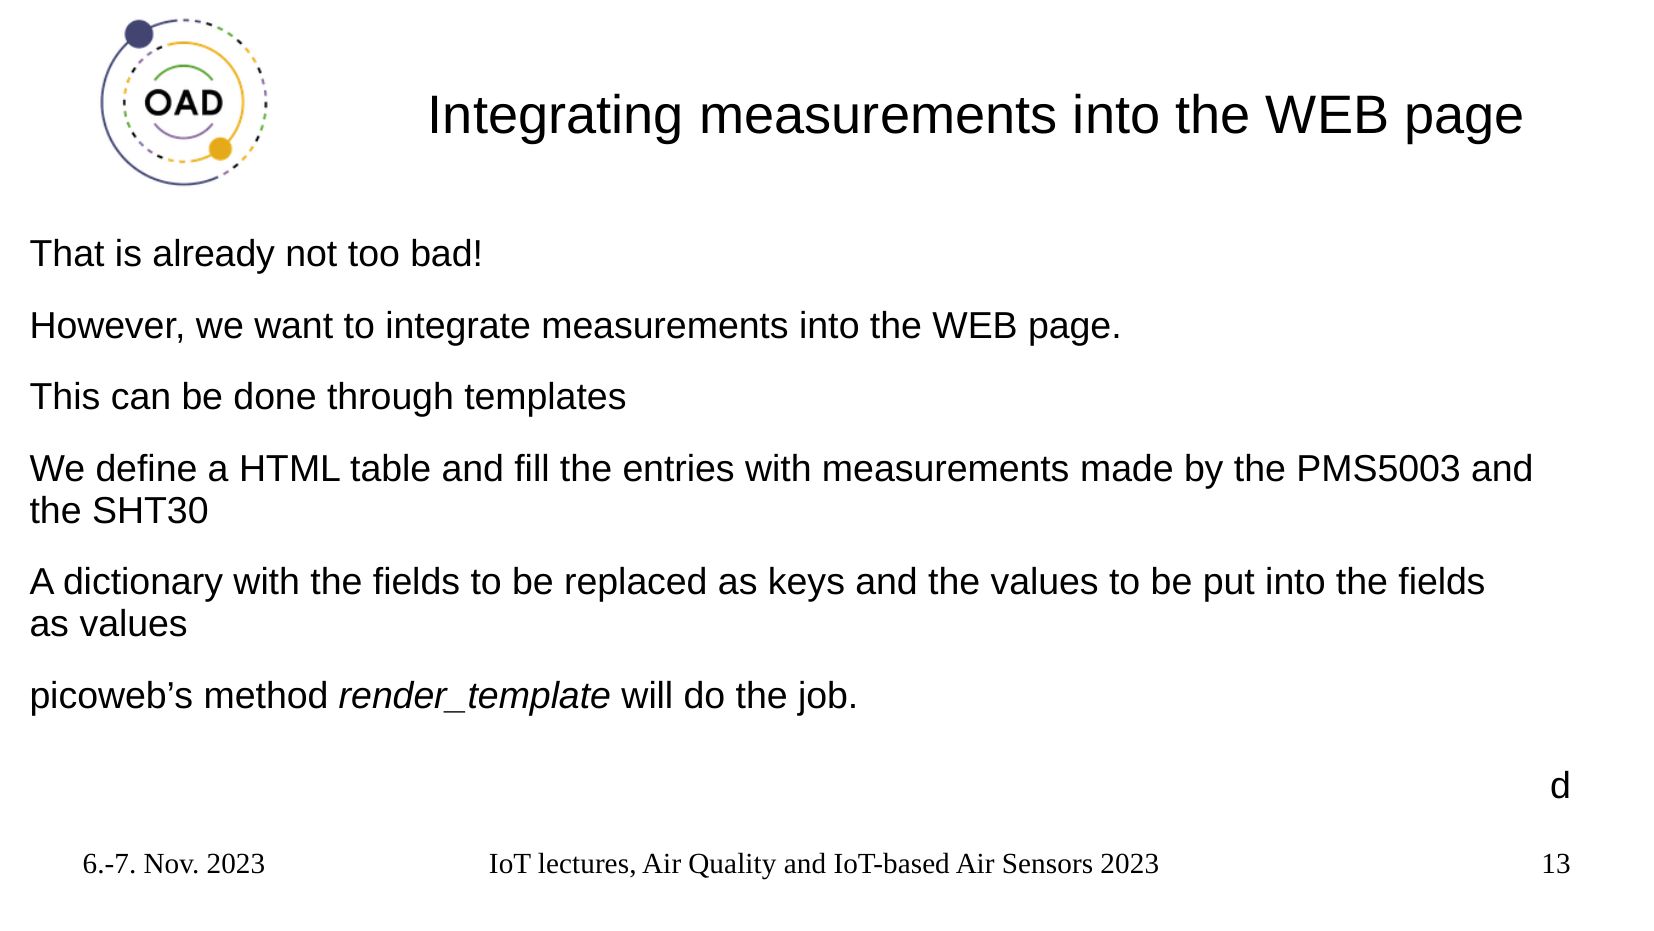

# Integrating measurements into the WEB page
That is already not too bad!
However, we want to integrate measurements into the WEB page.
This can be done through templates
We define a HTML table and fill the entries with measurements made by the PMS5003 and the SHT30
A dictionary with the fields to be replaced as keys and the values to be put into the fields as values
picoweb’s method render_template will do the job.
d
6.-7. Nov. 2023
IoT lectures, Air Quality and IoT-based Air Sensors 2023
13